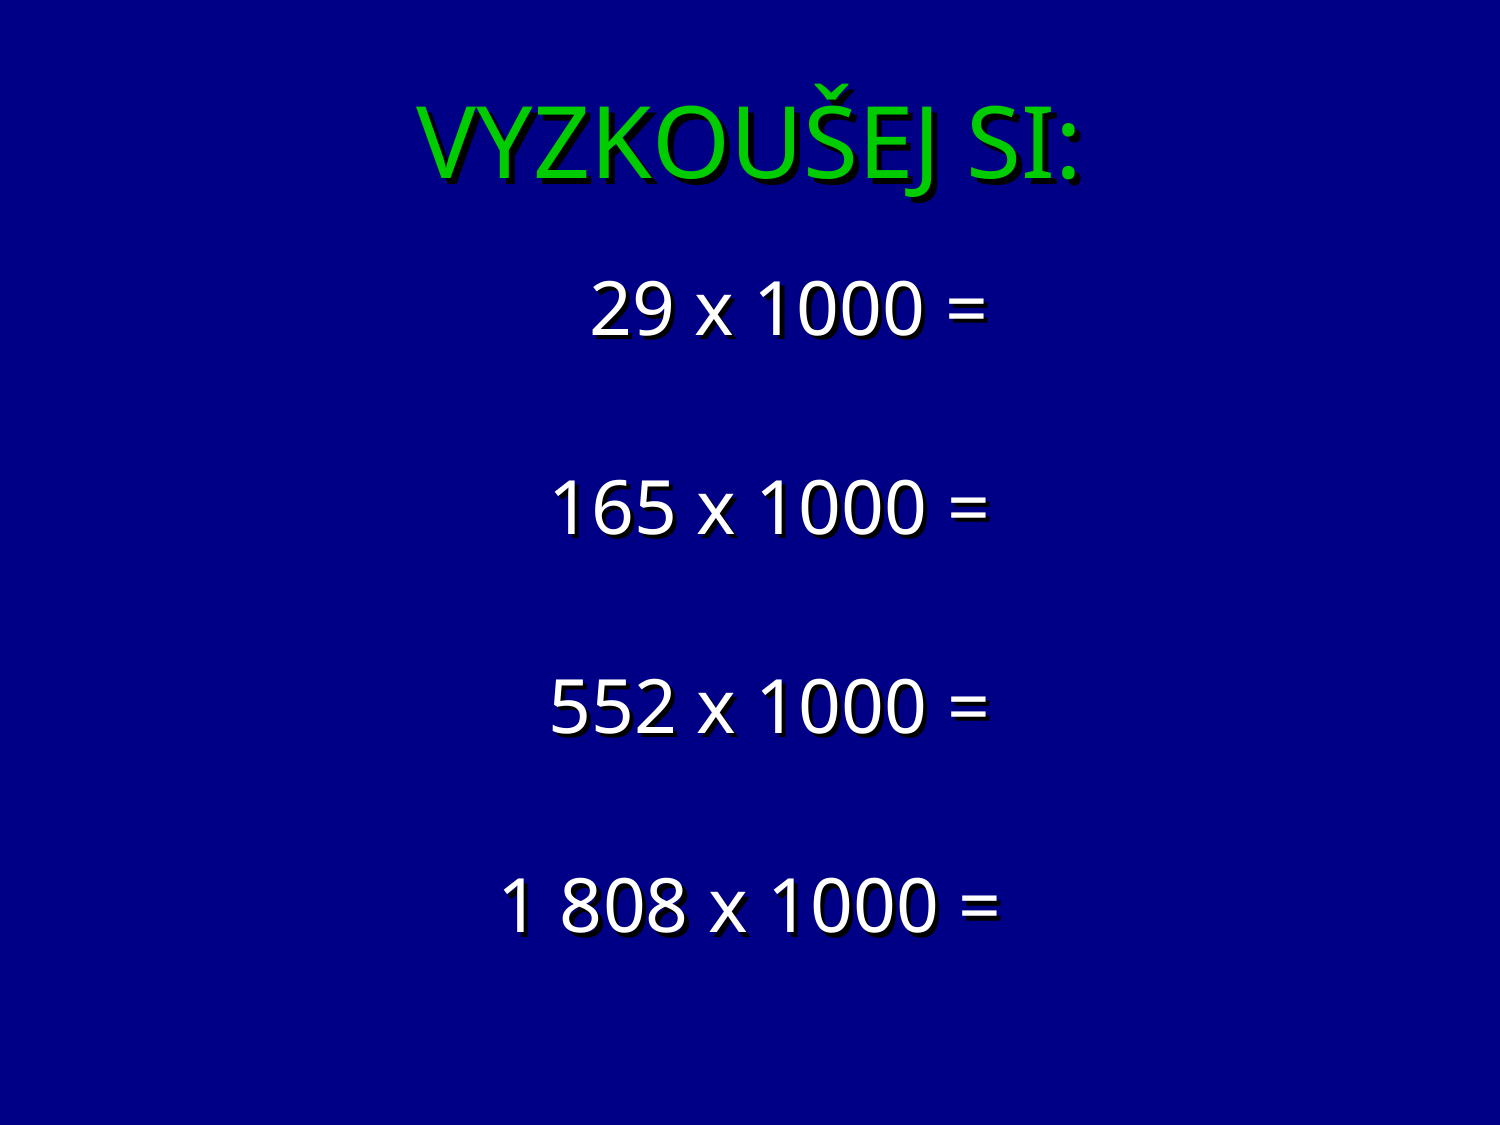

# VYZKOUŠEJ SI:
 29 x 1000 =
 165 x 1000 =
 552 x 1000 =
1 808 x 1000 =